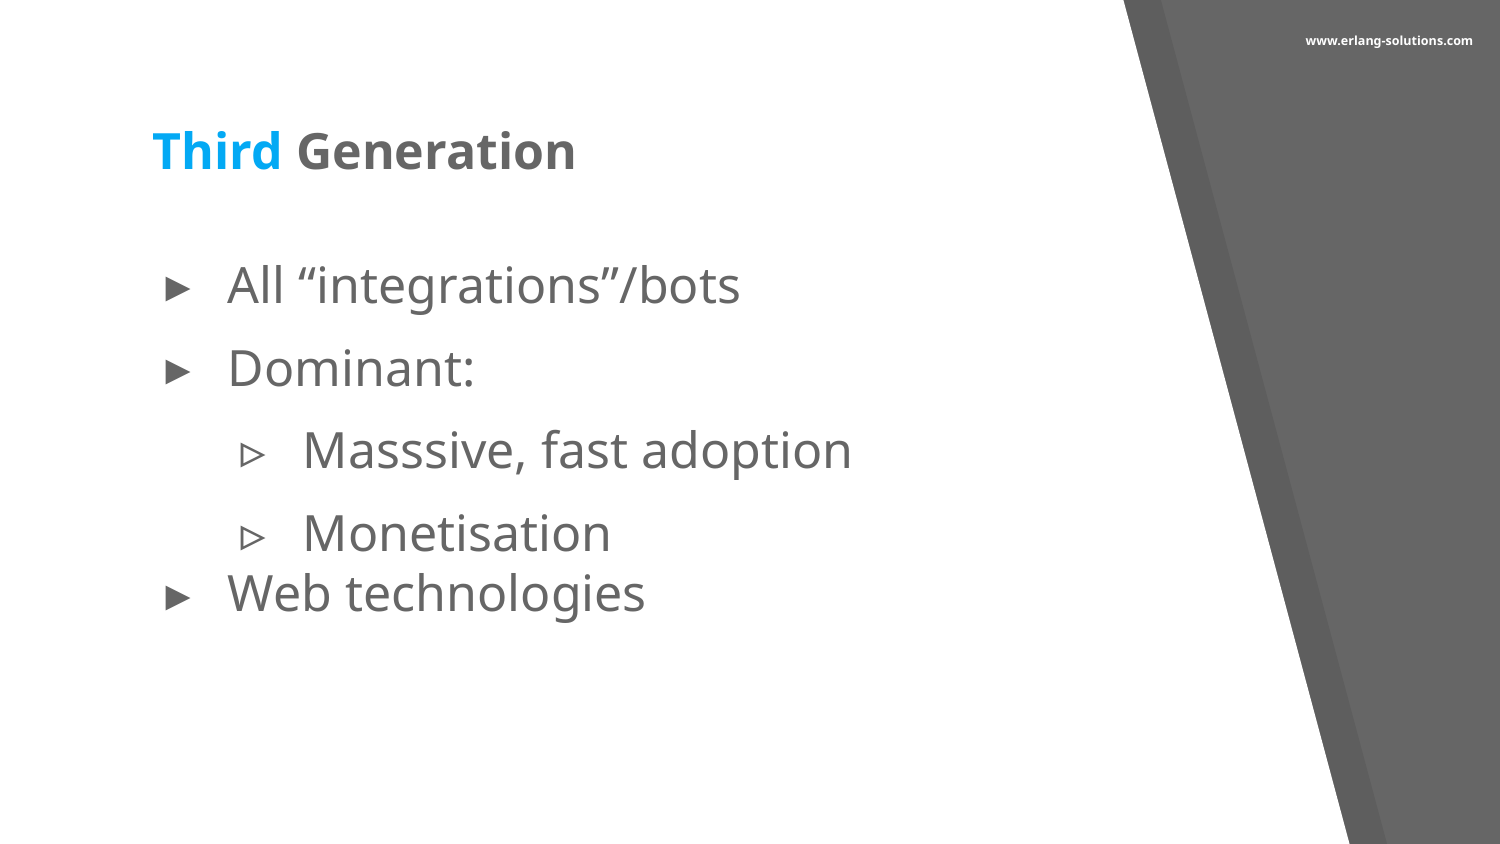

# Third Generation
All “integrations”/bots
Dominant:
Masssive, fast adoption
Monetisation
Web technologies